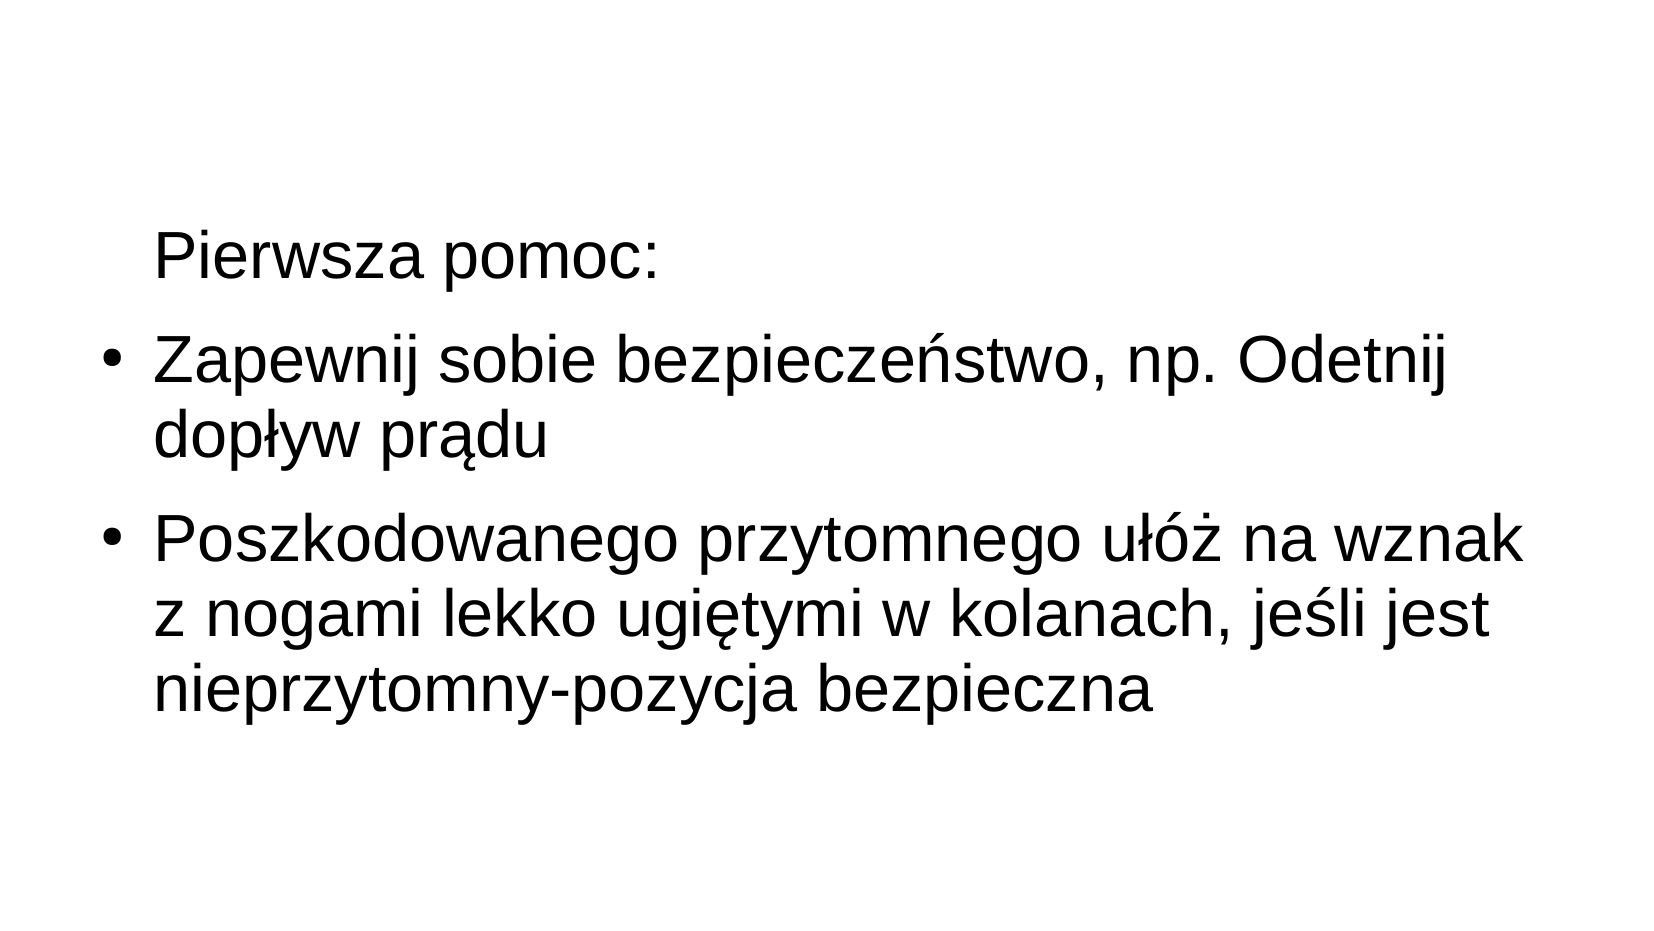

#
Pierwsza pomoc:
Zapewnij sobie bezpieczeństwo, np. Odetnij dopływ prądu
Poszkodowanego przytomnego ułóż na wznak z nogami lekko ugiętymi w kolanach, jeśli jest nieprzytomny-pozycja bezpieczna